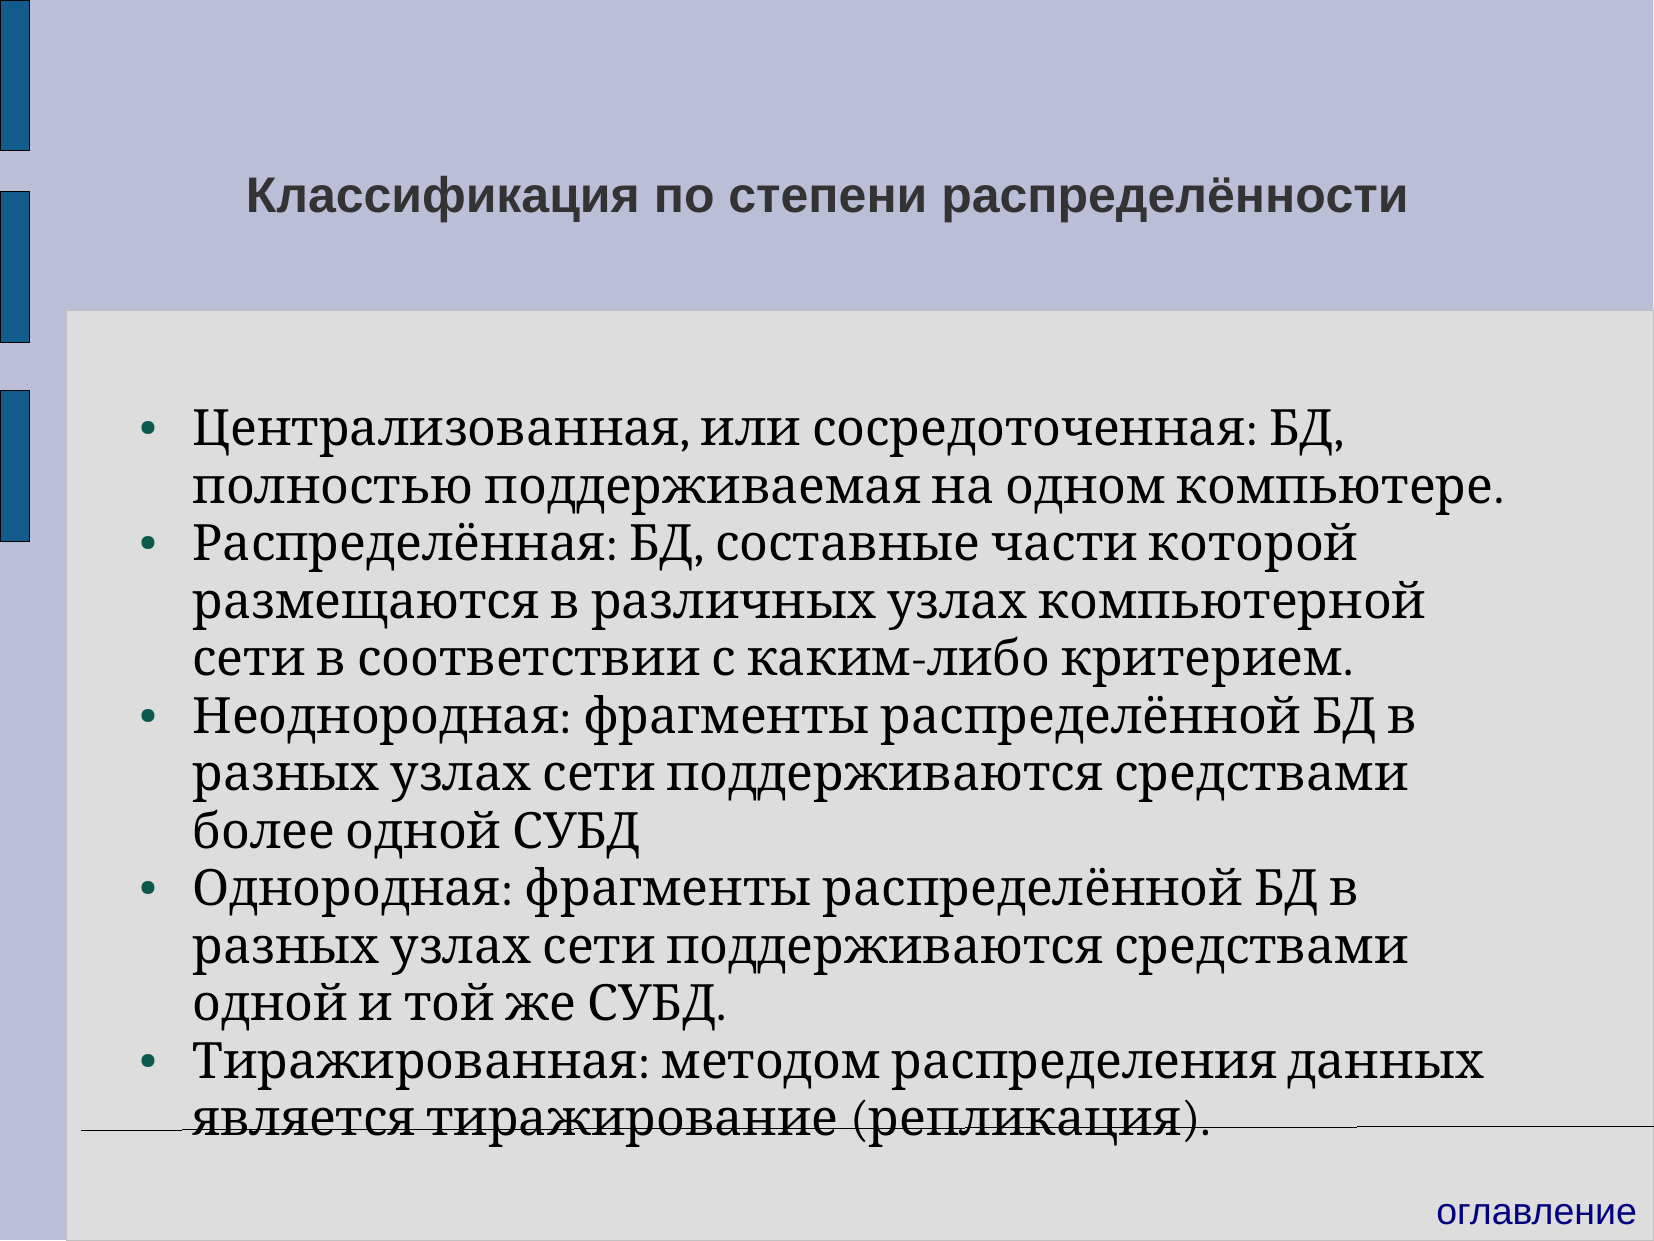

# Классификация по степени распределённости
Централизованная, или сосредоточенная: БД, полностью поддерживаемая на одном компьютере.
Распределённая: БД, составные части которой размещаются в различных узлах компьютерной сети в соответствии с каким-либо критерием.
Неоднородная: фрагменты распределённой БД в разных узлах сети поддерживаются средствами более одной СУБД
Однородная: фрагменты распределённой БД в разных узлах сети поддерживаются средствами одной и той же СУБД.
Тиражированная: методом распределения данных является тиражирование (репликация).
оглавление